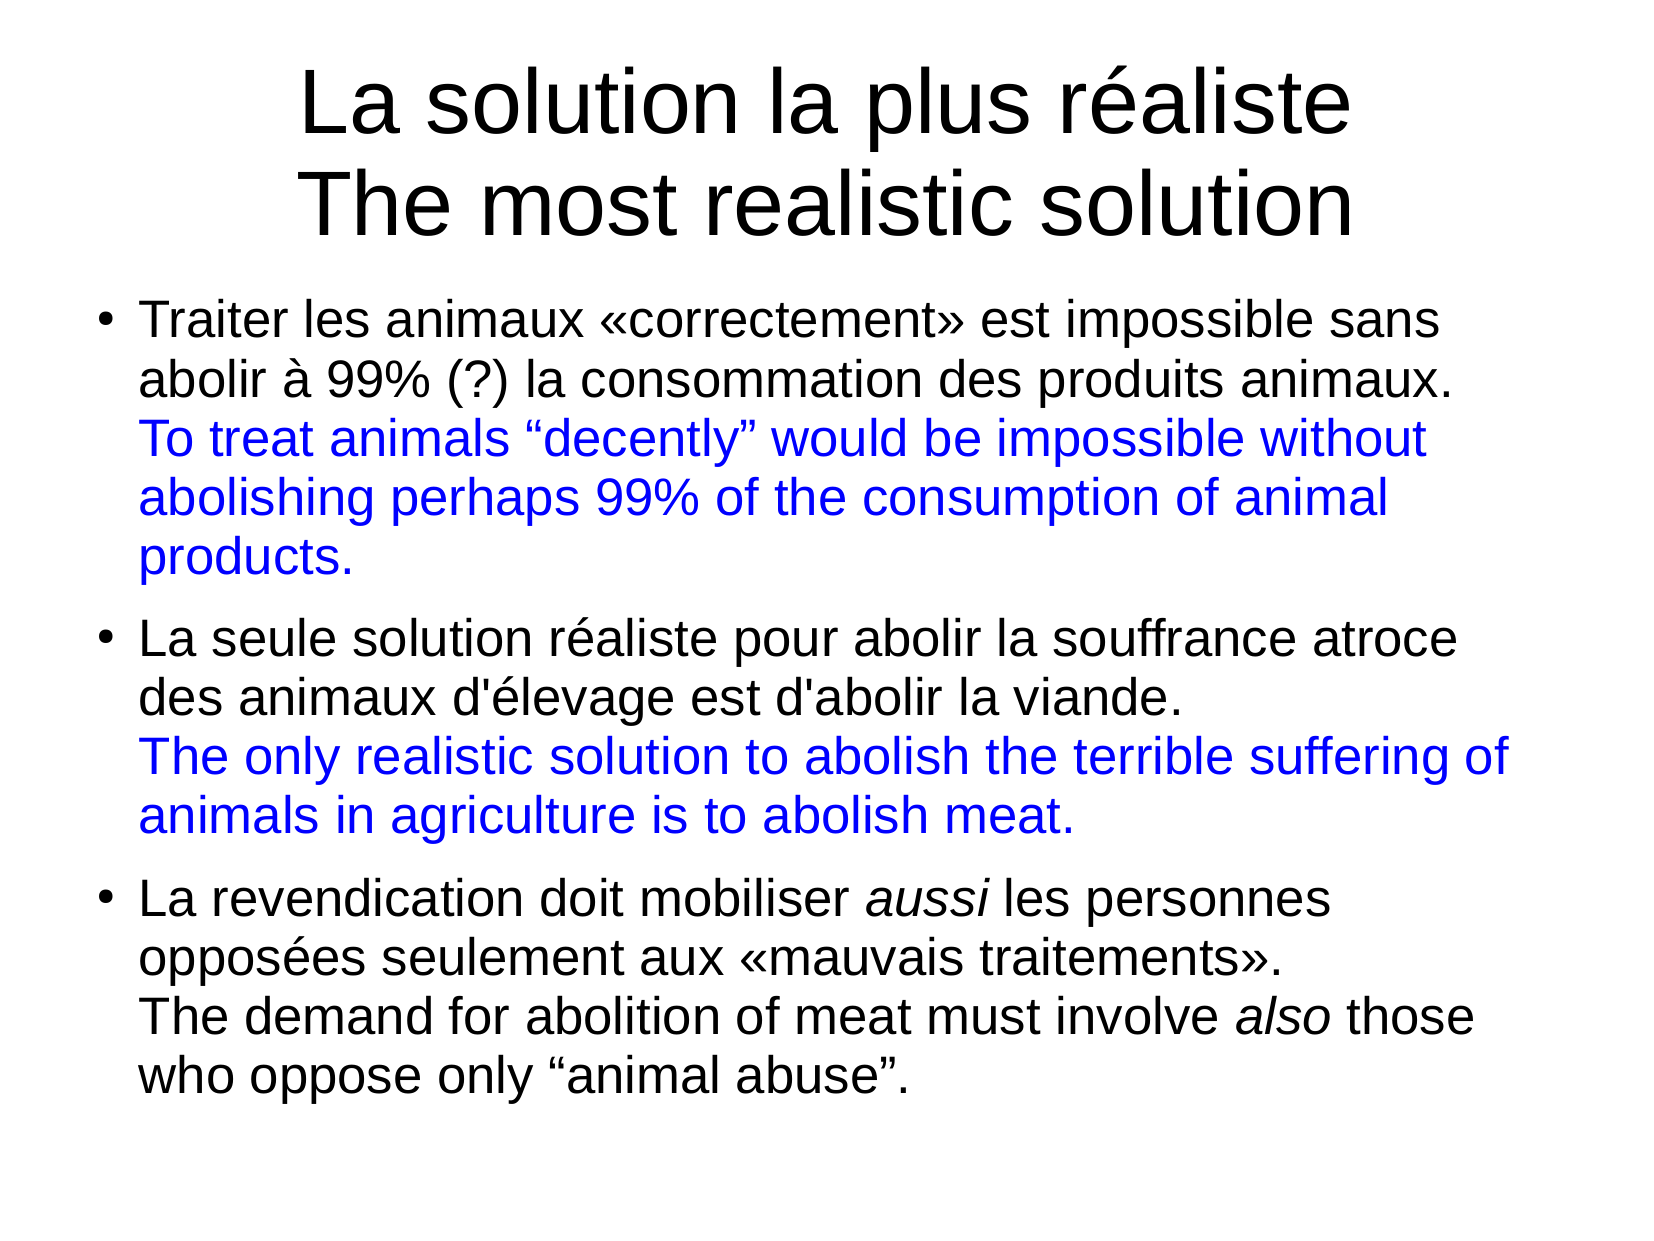

# La solution la plus réaliste The most realistic solution
Traiter les animaux «correctement» est impossible sans abolir à 99% (?) la consommation des produits animaux.
To treat animals “decently” would be impossible without abolishing perhaps 99% of the consumption of animal products.
La seule solution réaliste pour abolir la souffrance atroce des animaux d'élevage est d'abolir la viande.
The only realistic solution to abolish the terrible suffering of animals in agriculture is to abolish meat.
La revendication doit mobiliser aussi les personnes opposées seulement aux «mauvais traitements».
The demand for abolition of meat must involve also those who oppose only “animal abuse”.